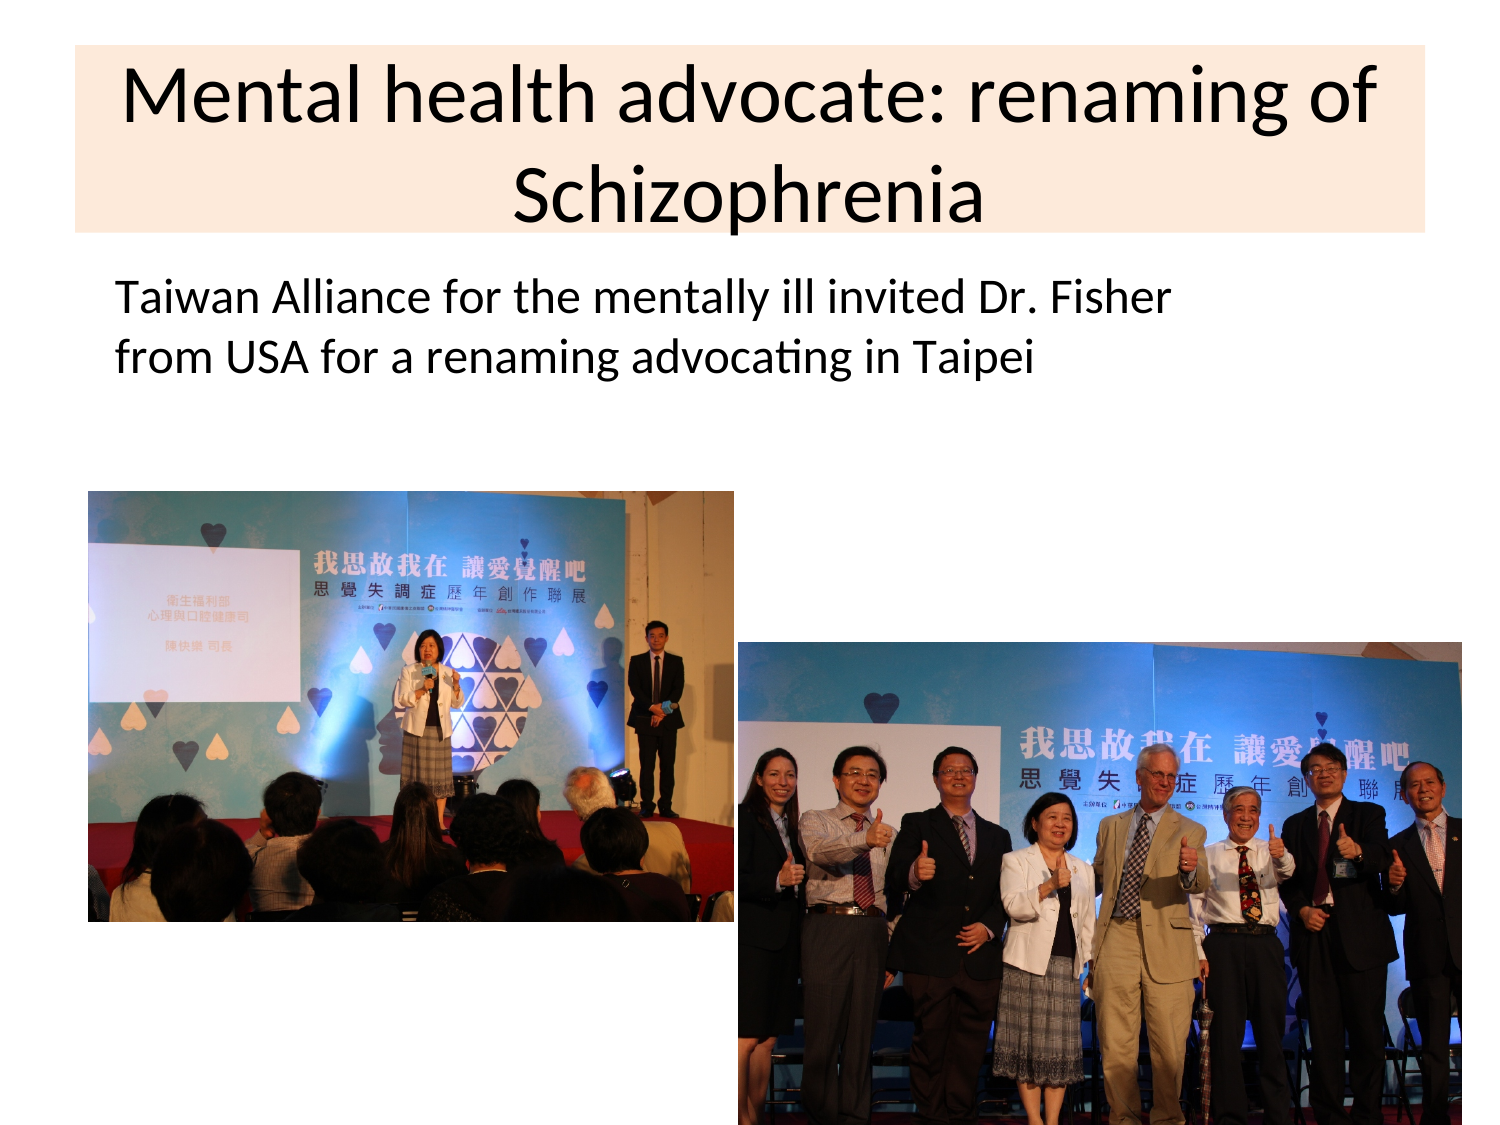

# Mental health advocate: renaming of Schizophrenia
Taiwan Alliance for the mentally ill invited Dr. Fisher from USA for a renaming advocating in Taipei